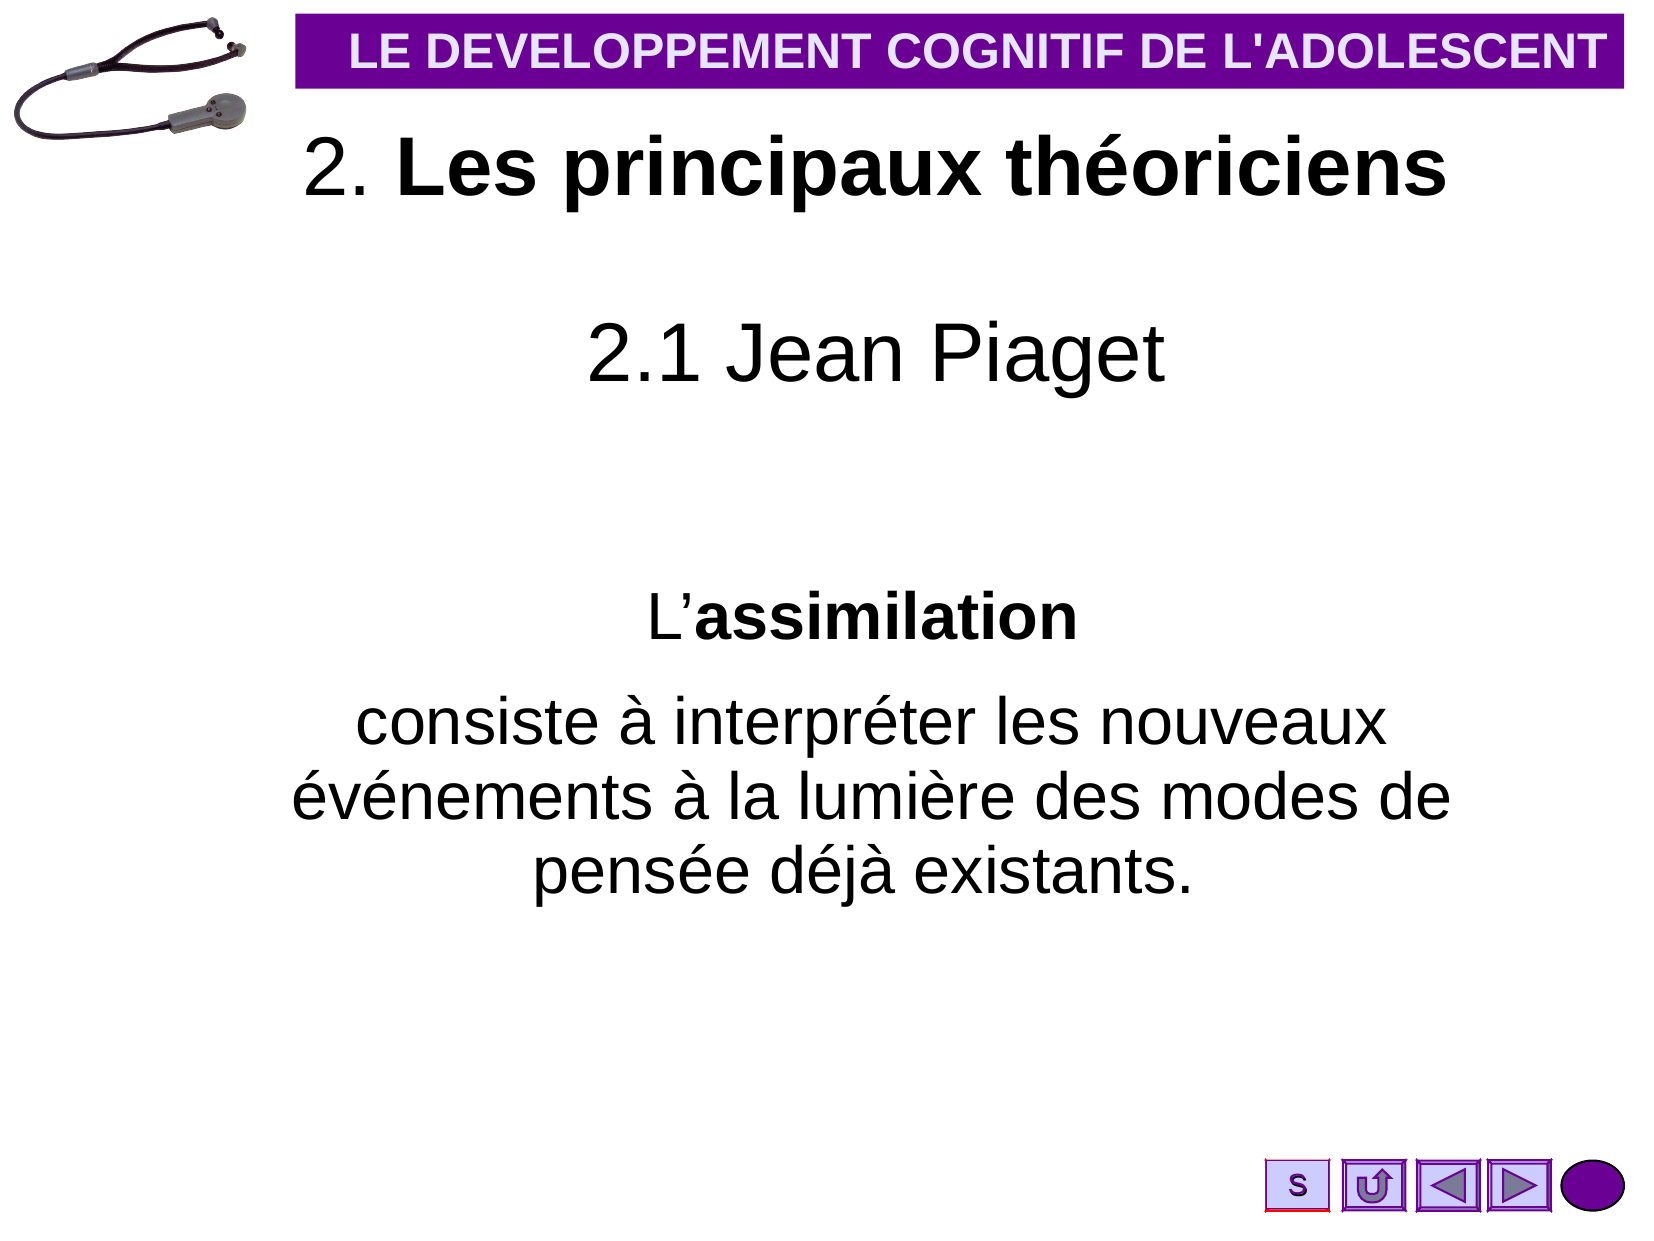

LE DEVELOPPEMENT COGNITIF DE L'ADOLESCENT
2. Les principaux théoriciens
2.1 Jean Piaget
# L’assimilation
consiste à interpréter les nouveaux événements à la lumière des modes de pensée déjà existants.